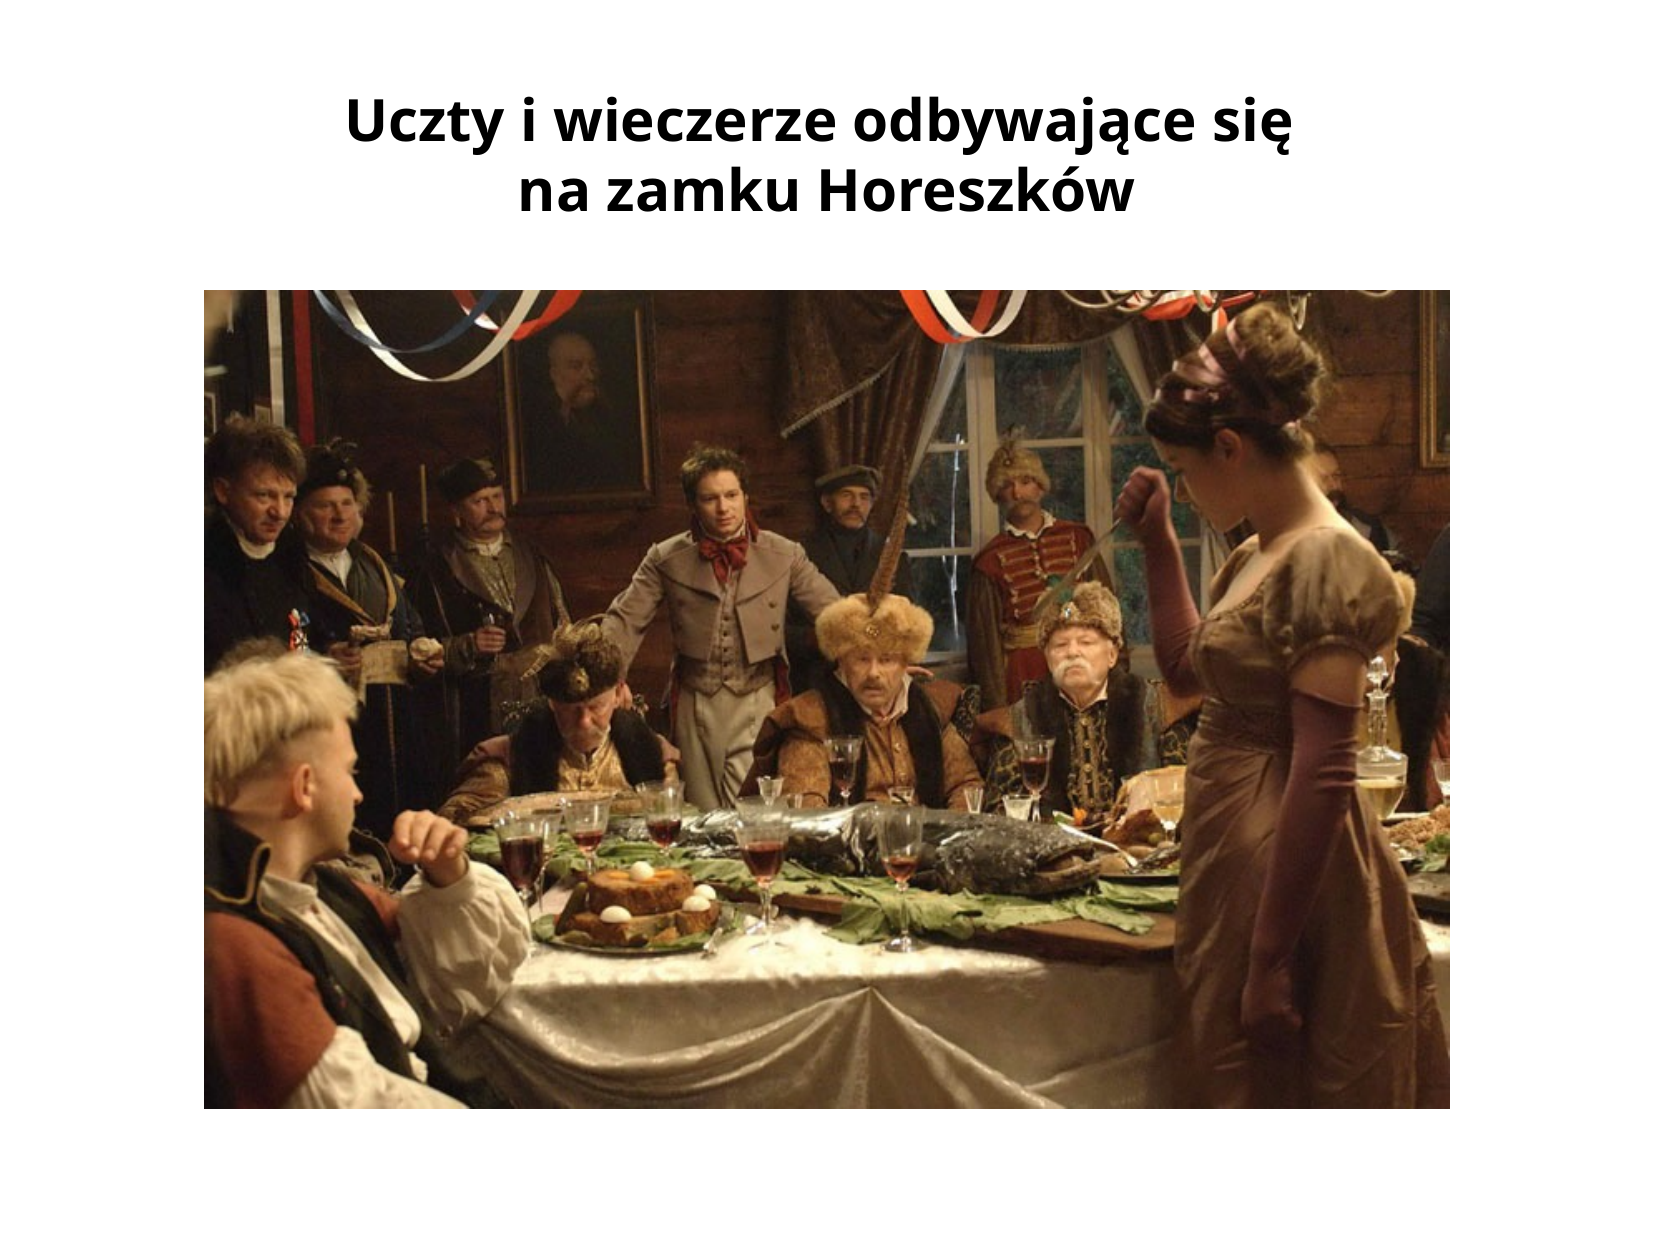

# Uczty i wieczerze odbywające się na zamku Horeszków